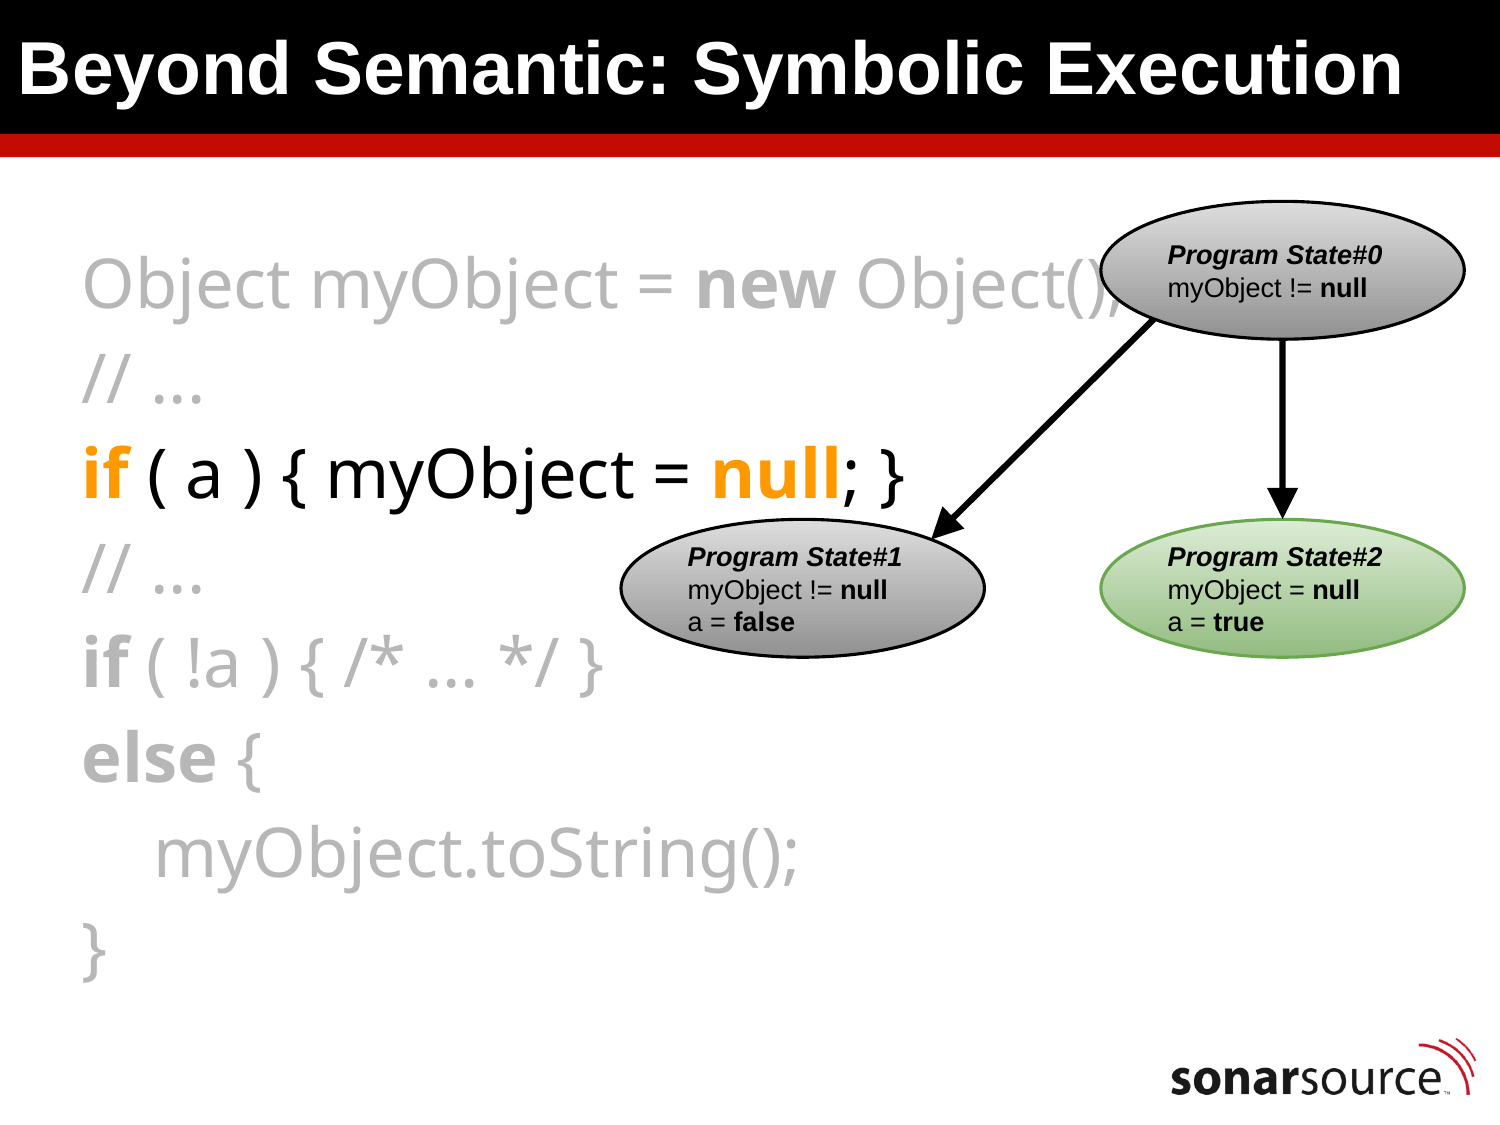

Beyond Semantic: Symbolic Execution
Program State#0
myObject != null
Object myObject = new Object();
// ...
if ( a ) { myObject = null; }
// ...
if ( !a ) { /* … */ }
else {
 myObject.toString();
}
Program State#1
myObject != null
a = false
Program State#2
myObject = null
a = true